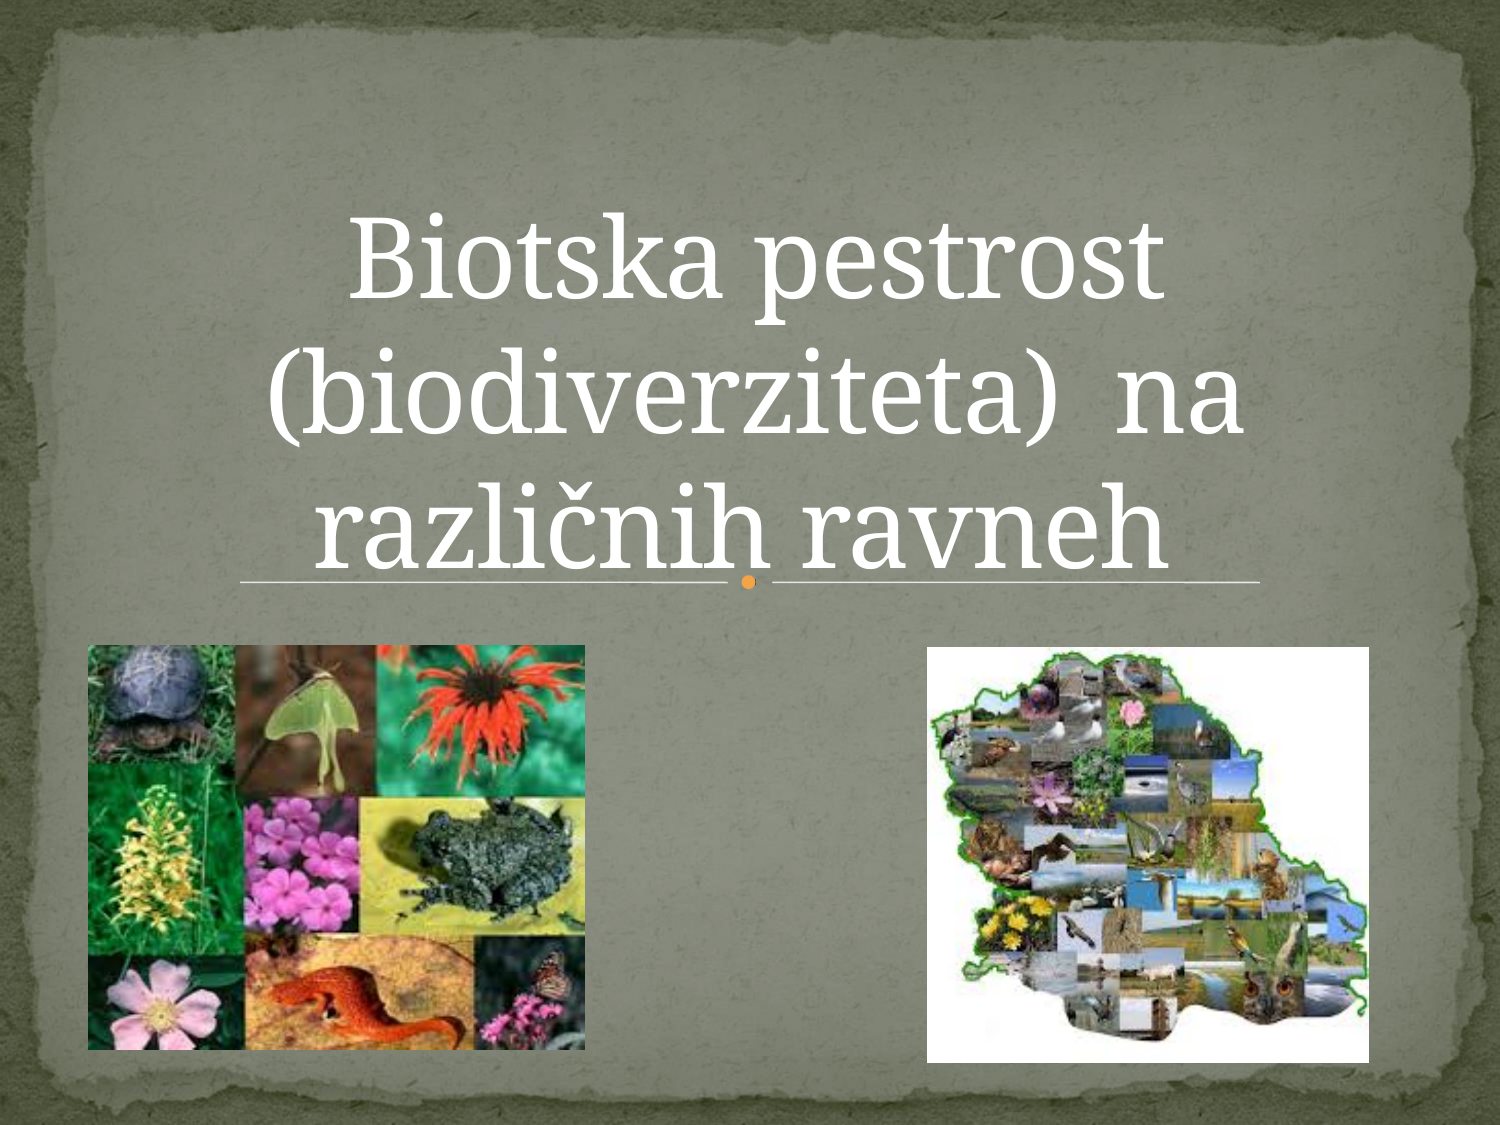

# Biotska pestrost (biodiverziteta) na različnih ravneh